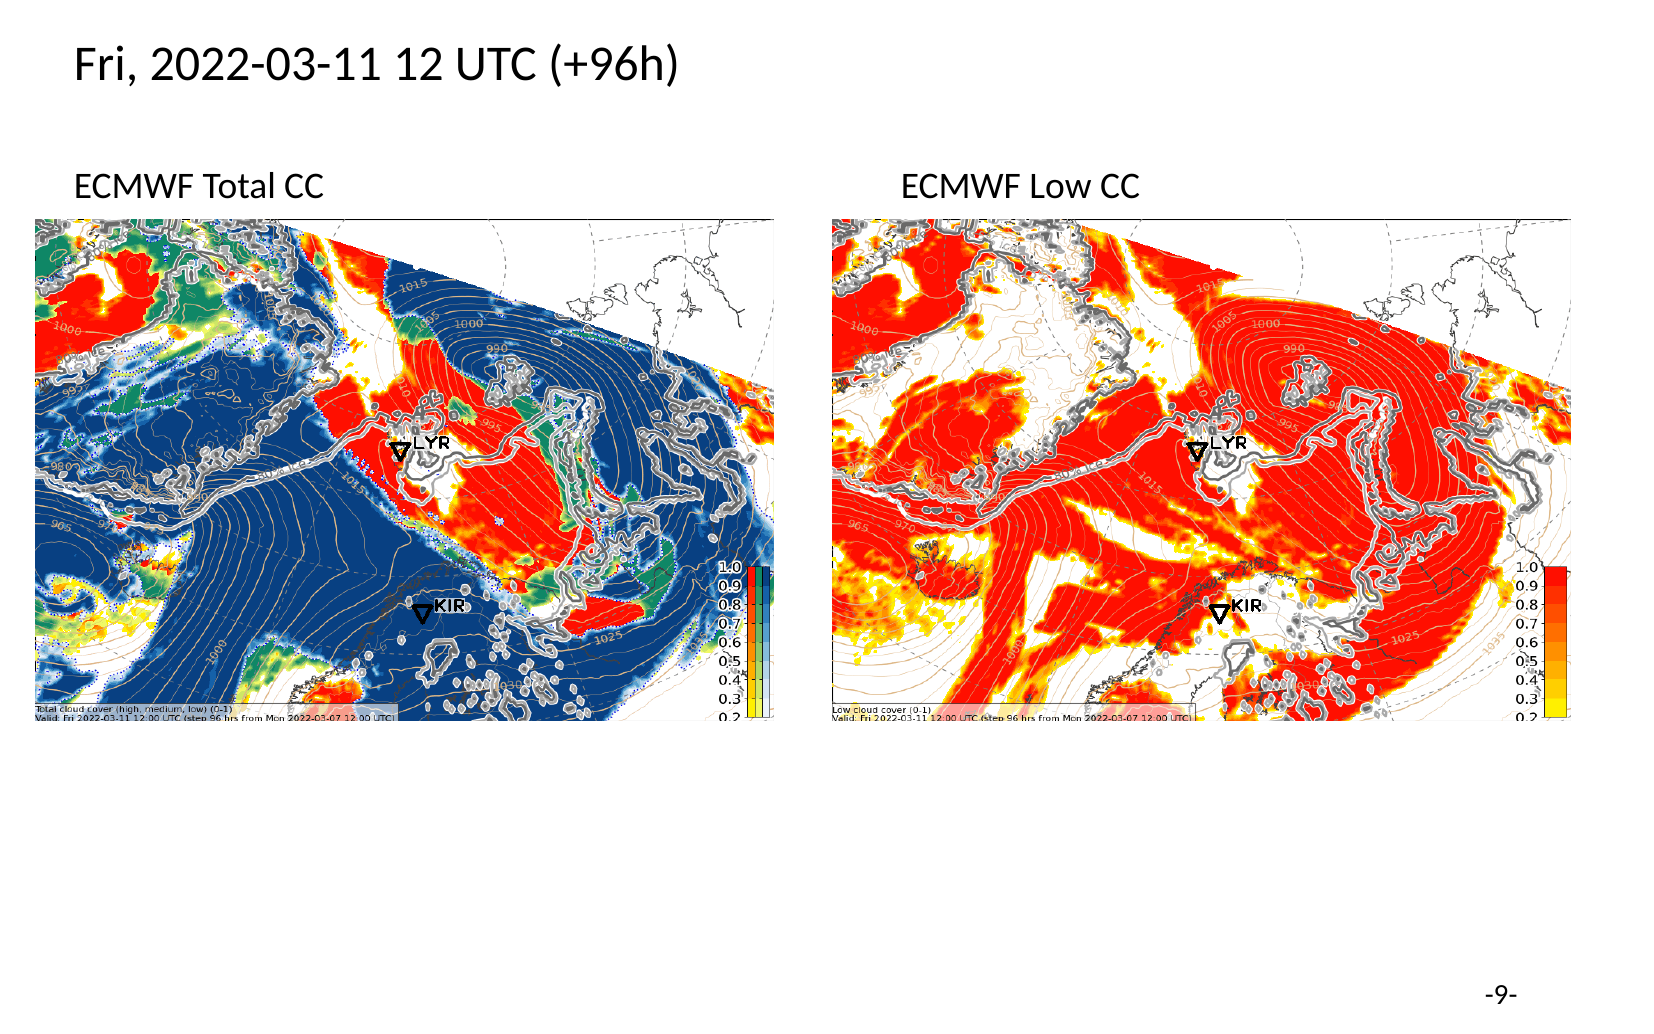

Fri, 2022-03-11 12 UTC (+96h)
ECMWF Total CC
ECMWF Low CC